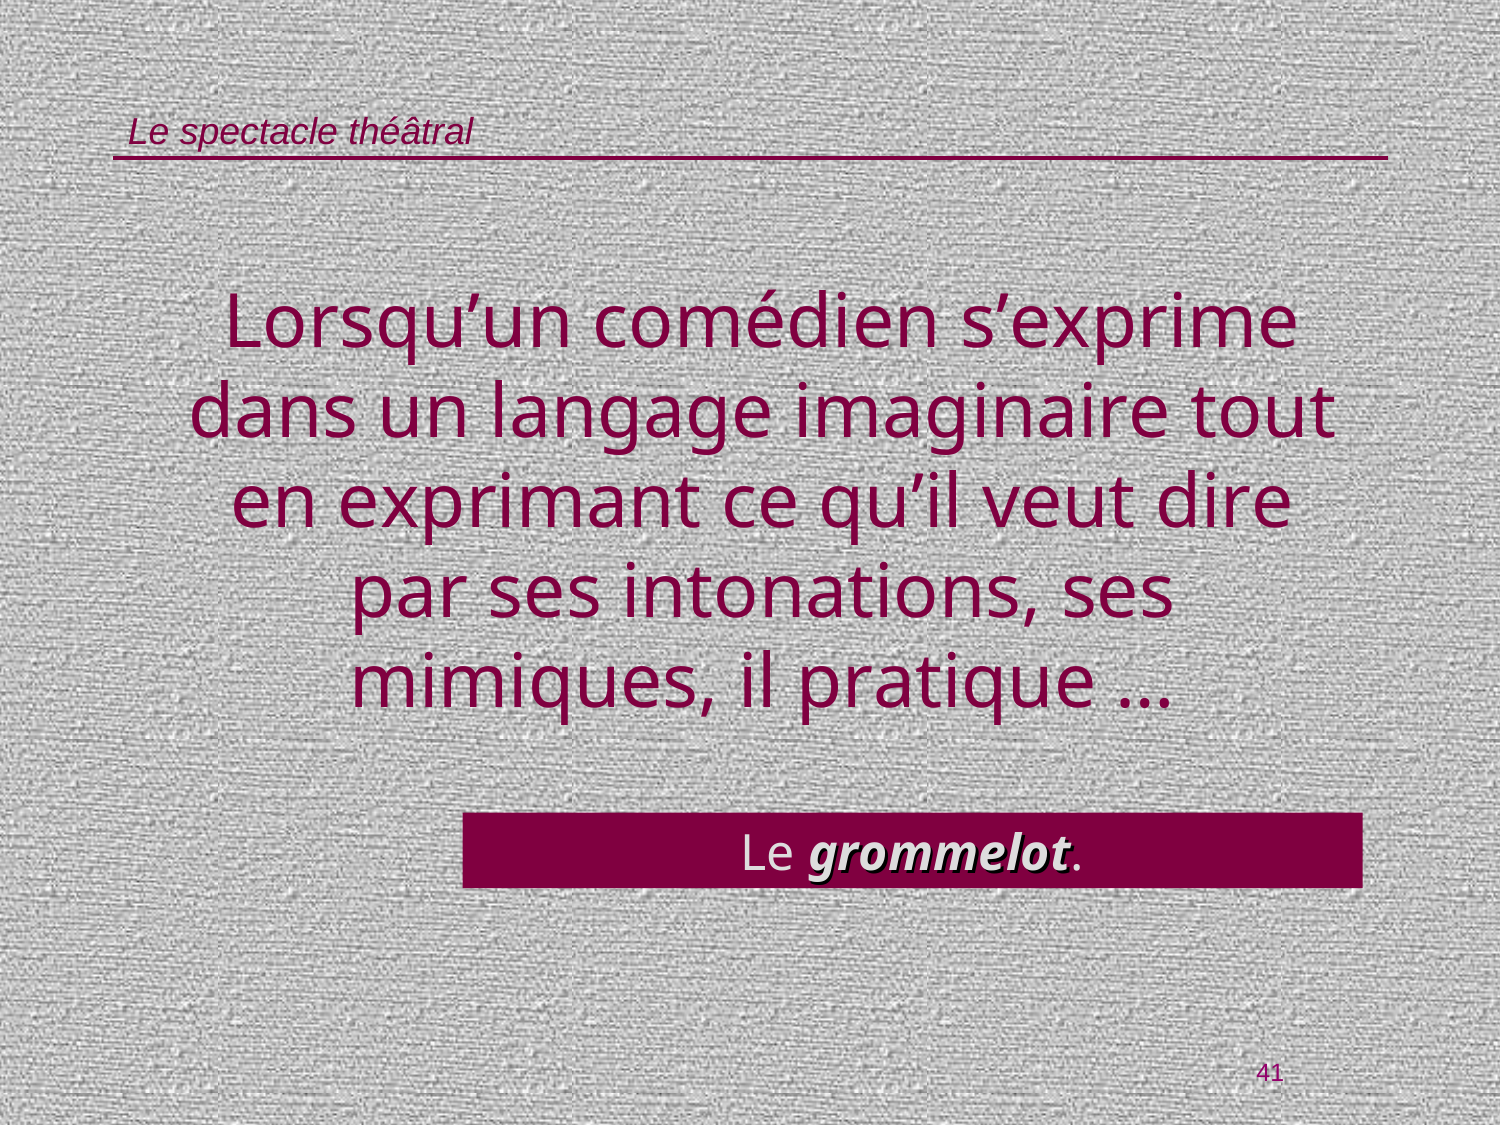

Lorsqu’un comédien s’exprime dans un langage imaginaire tout en exprimant ce qu’il veut dire par ses intonations, ses mimiques, il pratique …
Le grommelot.
41